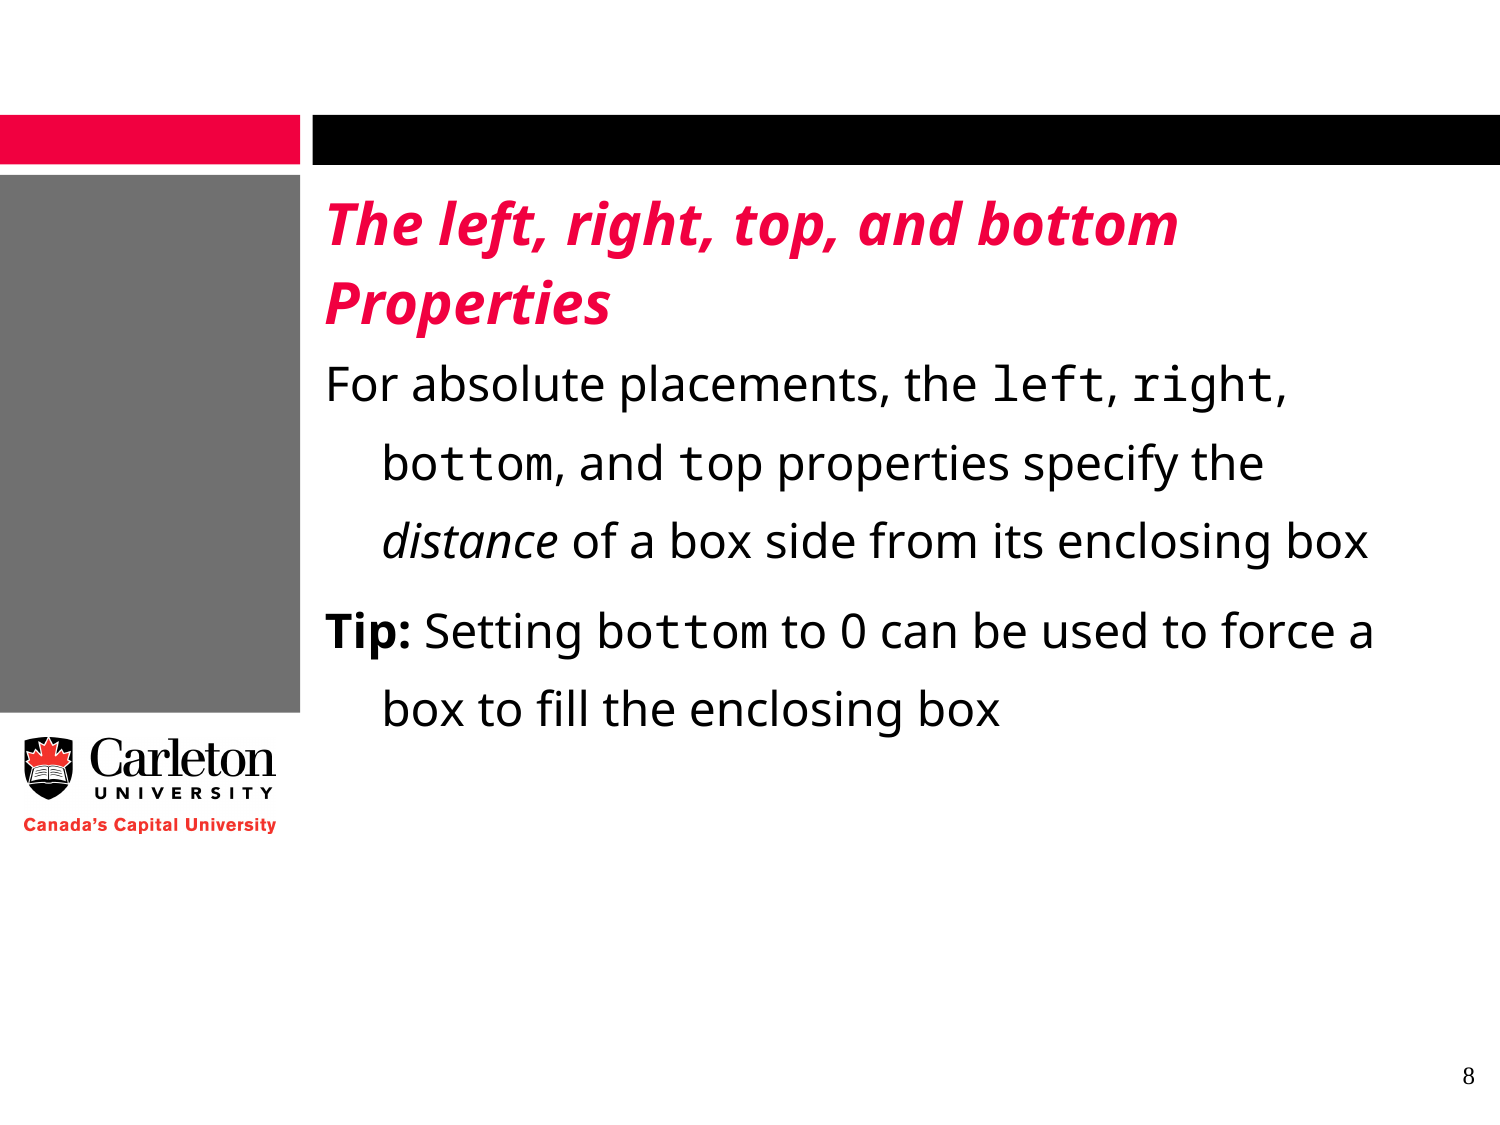

# The left, right, top, and bottom Properties
For absolute placements, the left, right, bottom, and top properties specify the distance of a box side from its enclosing box
Tip: Setting bottom to 0 can be used to force a box to fill the enclosing box
8